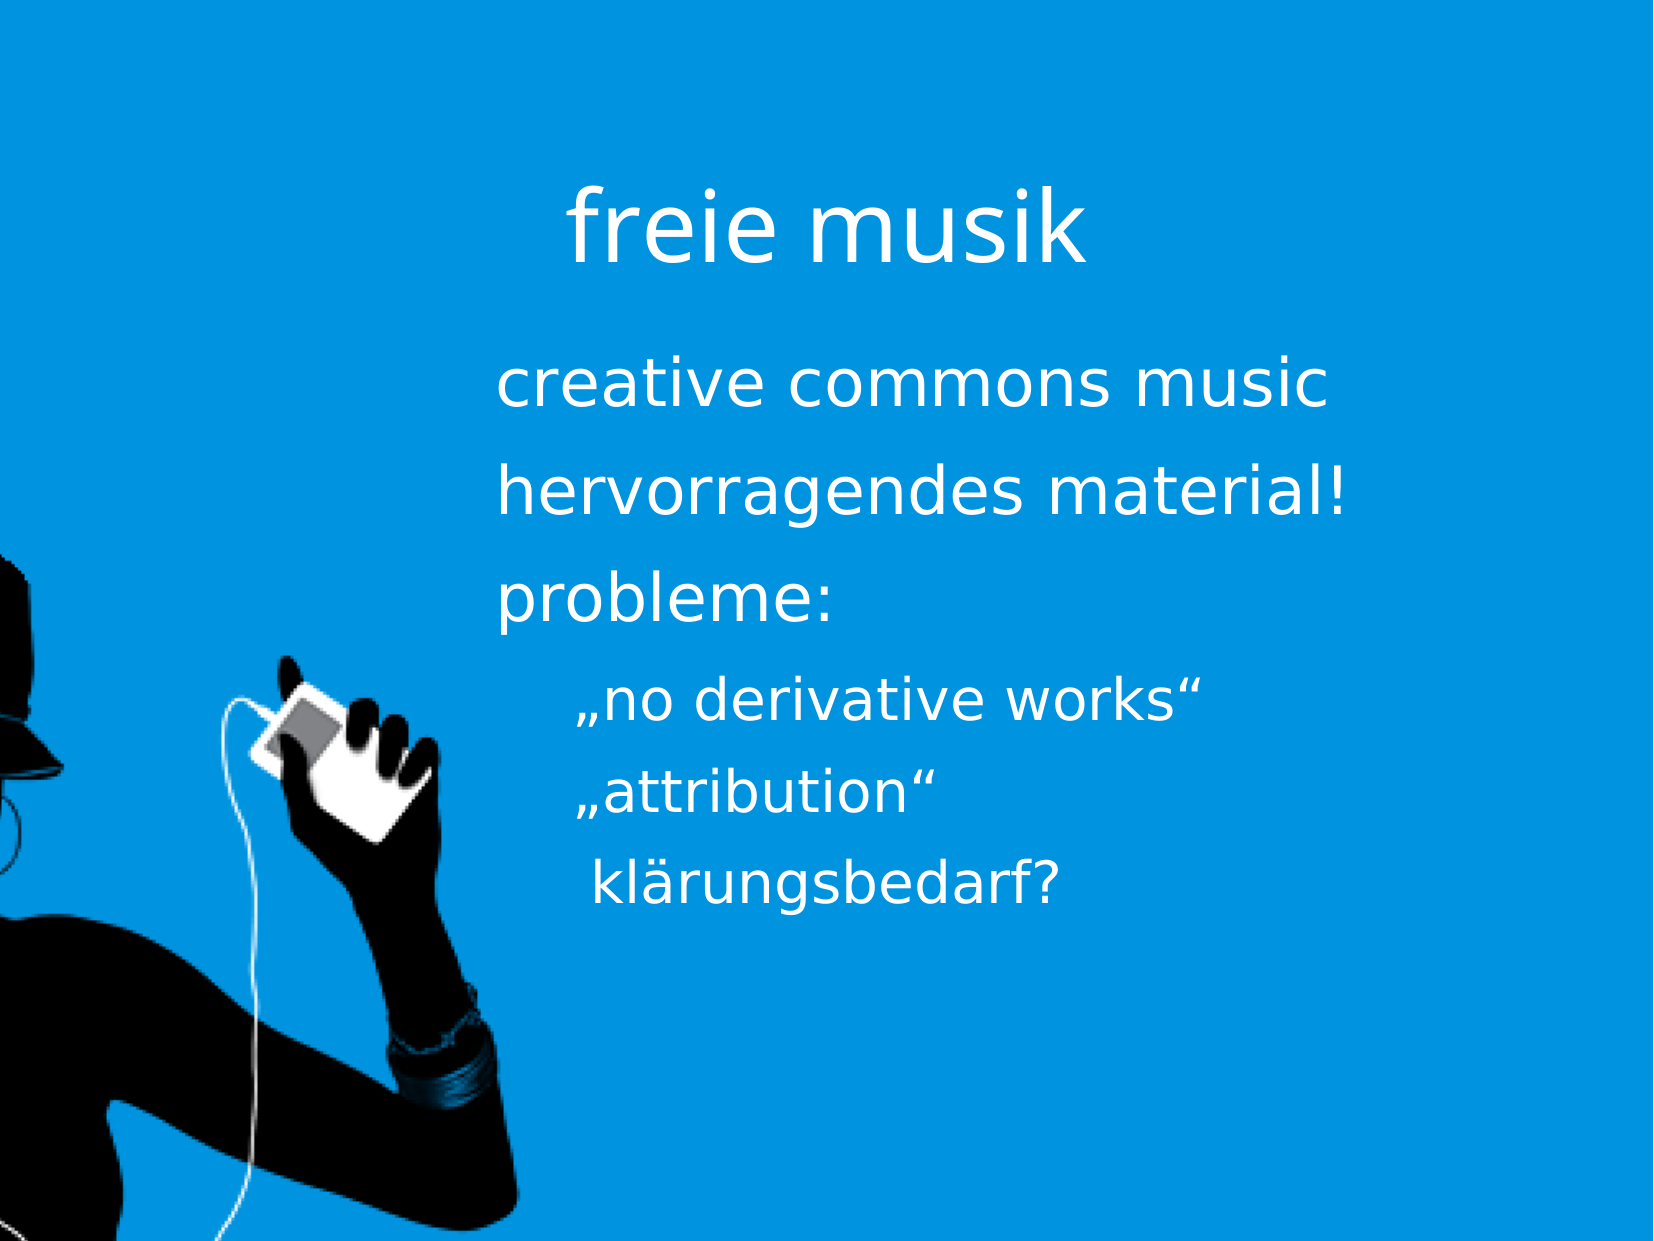

# freie musik
creative commons music
hervorragendes material!
probleme:
„no derivative works“
„attribution“
 klärungsbedarf?